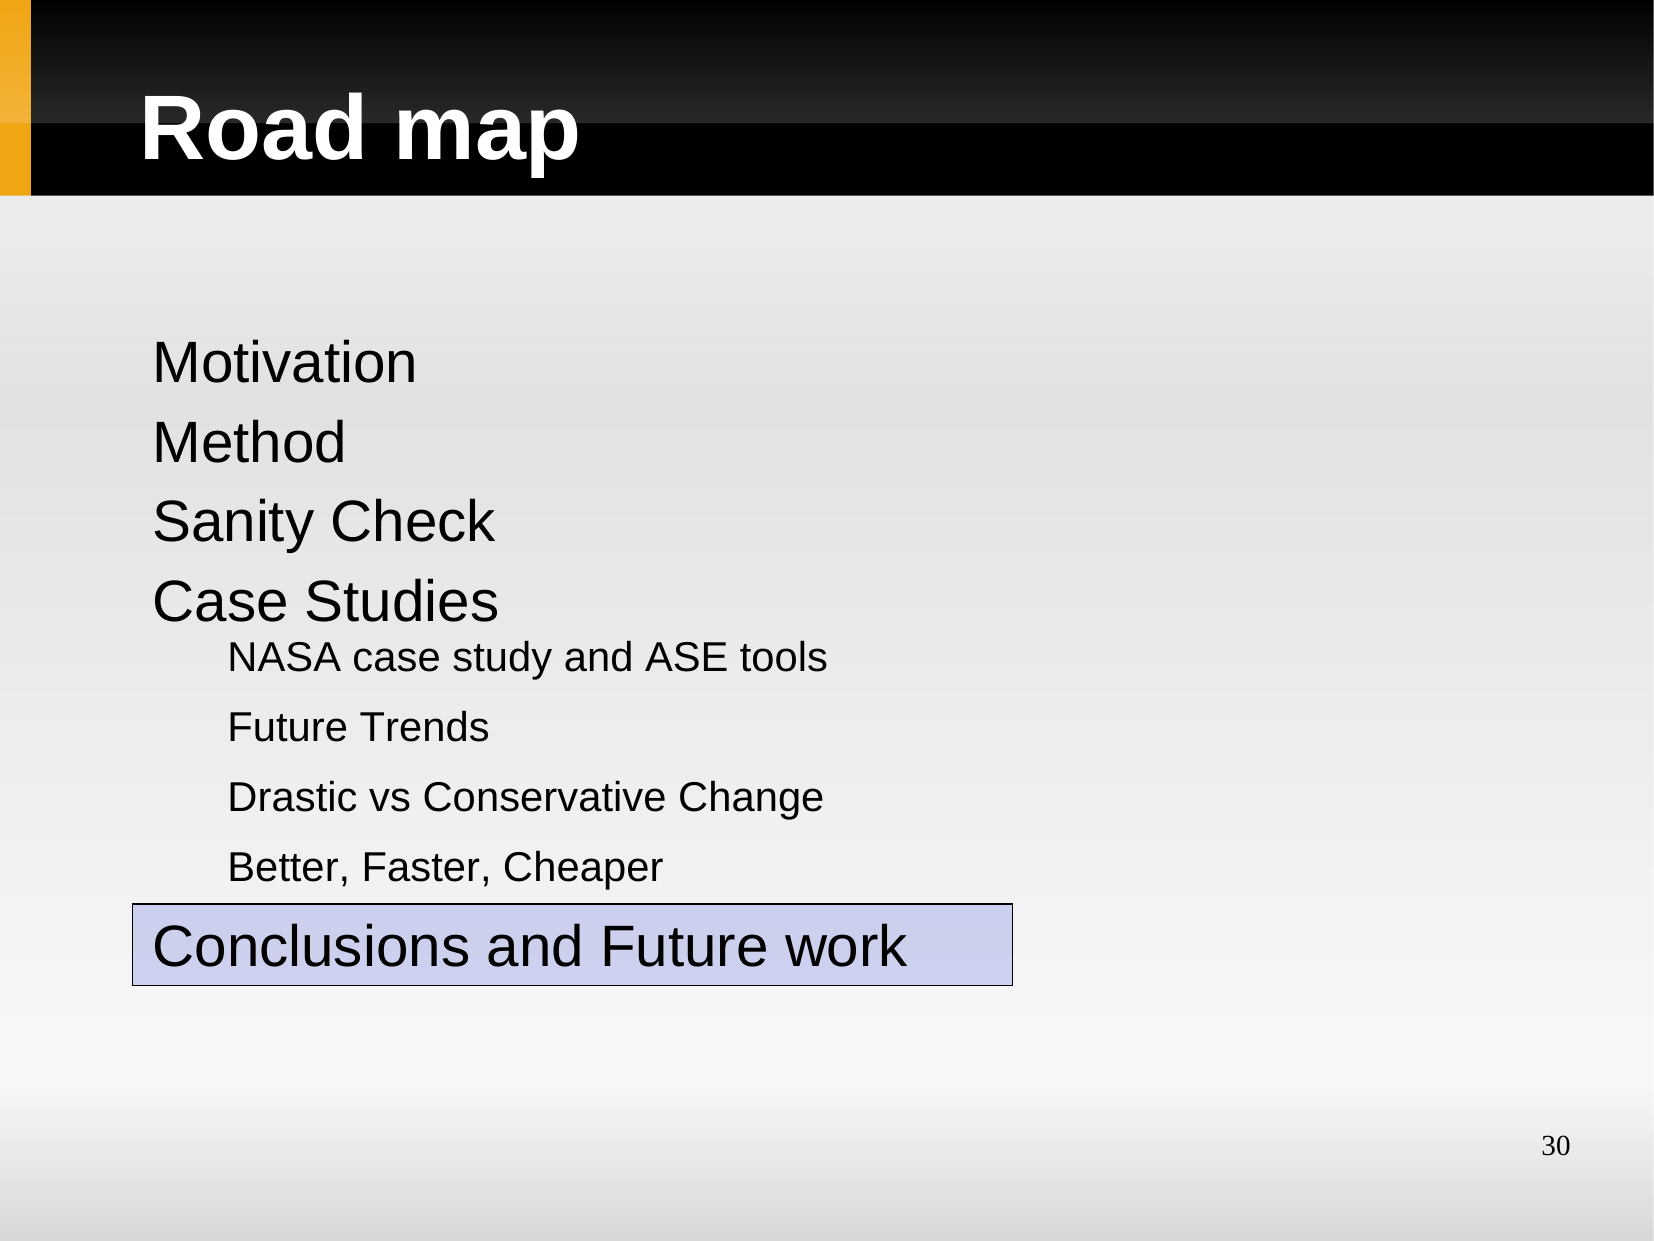

# Road map
Motivation
Method
Sanity Check
Case Studies
NASA case study and ASE tools
Future Trends
Drastic vs Conservative Change
Better, Faster, Cheaper
Conclusions and Future work
30